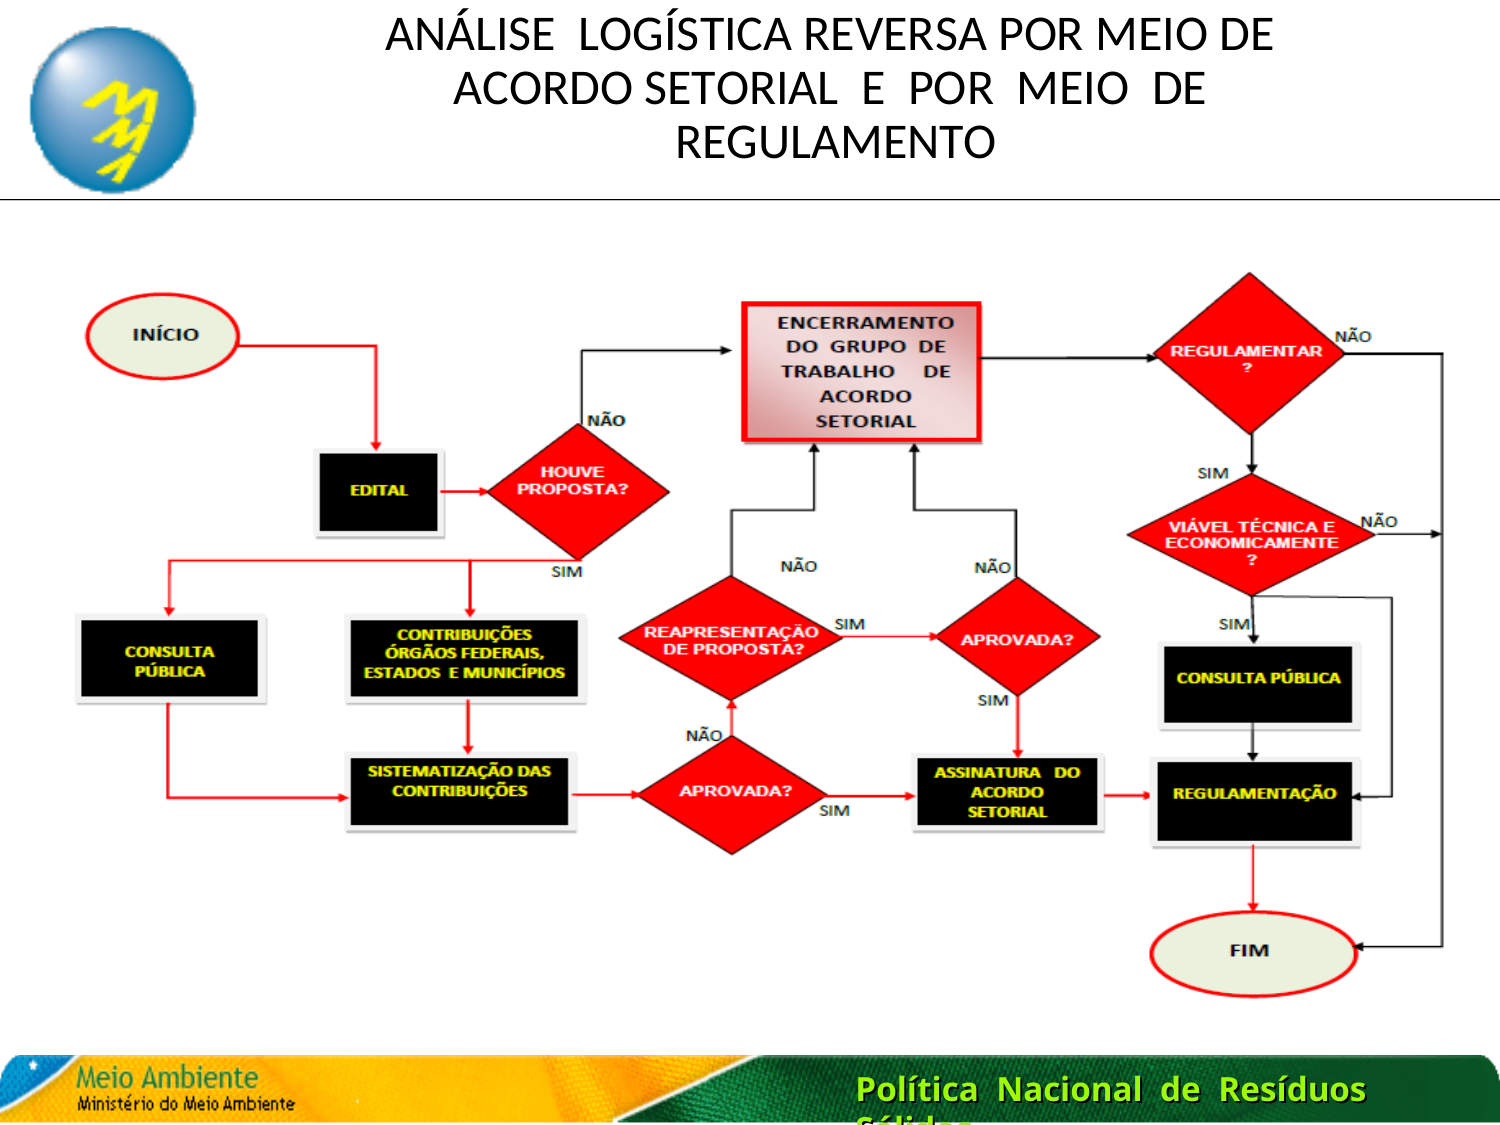

ANÁLISE LOGÍSTICA REVERSA POR MEIO DE ACORDO SETORIAL E POR MEIO DE REGULAMENTO